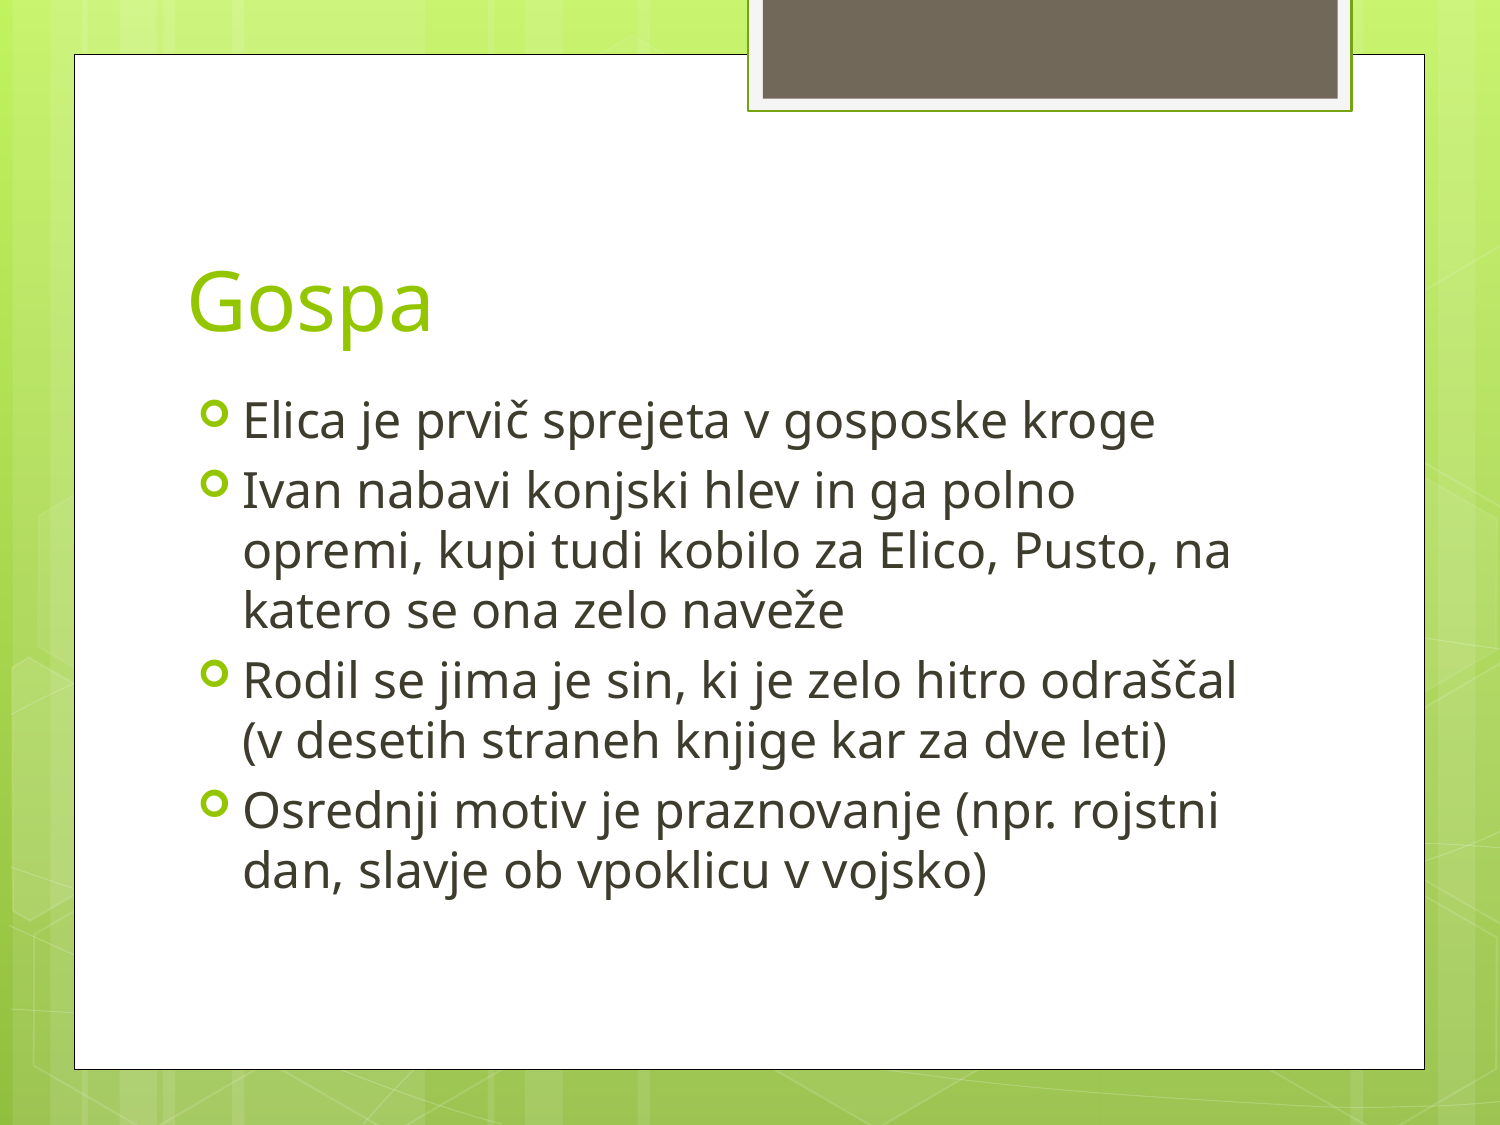

# Gospa
Elica je prvič sprejeta v gosposke kroge
Ivan nabavi konjski hlev in ga polno opremi, kupi tudi kobilo za Elico, Pusto, na katero se ona zelo naveže
Rodil se jima je sin, ki je zelo hitro odraščal (v desetih straneh knjige kar za dve leti)
Osrednji motiv je praznovanje (npr. rojstni dan, slavje ob vpoklicu v vojsko)